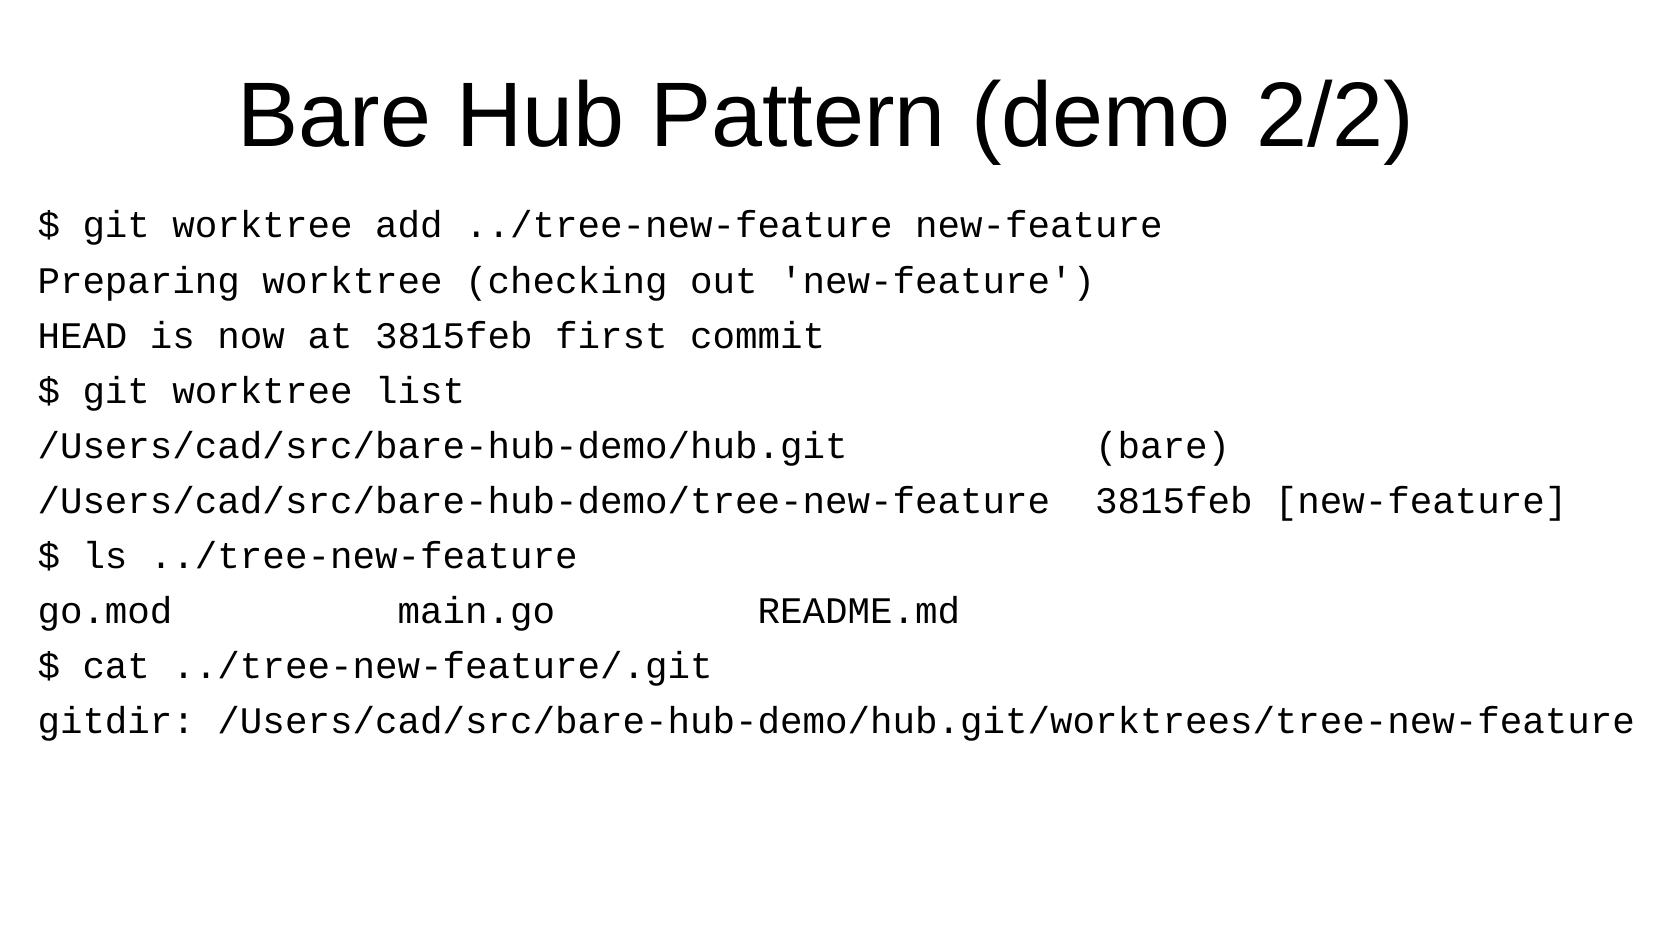

# Bare Hub Pattern (demo 2/2)
$ git worktree add ../tree-new-feature new-feature
Preparing worktree (checking out 'new-feature')
HEAD is now at 3815feb first commit
$ git worktree list
/Users/cad/src/bare-hub-demo/hub.git (bare)
/Users/cad/src/bare-hub-demo/tree-new-feature 3815feb [new-feature]
$ ls ../tree-new-feature
go.mod main.go README.md
$ cat ../tree-new-feature/.git
gitdir: /Users/cad/src/bare-hub-demo/hub.git/worktrees/tree-new-feature